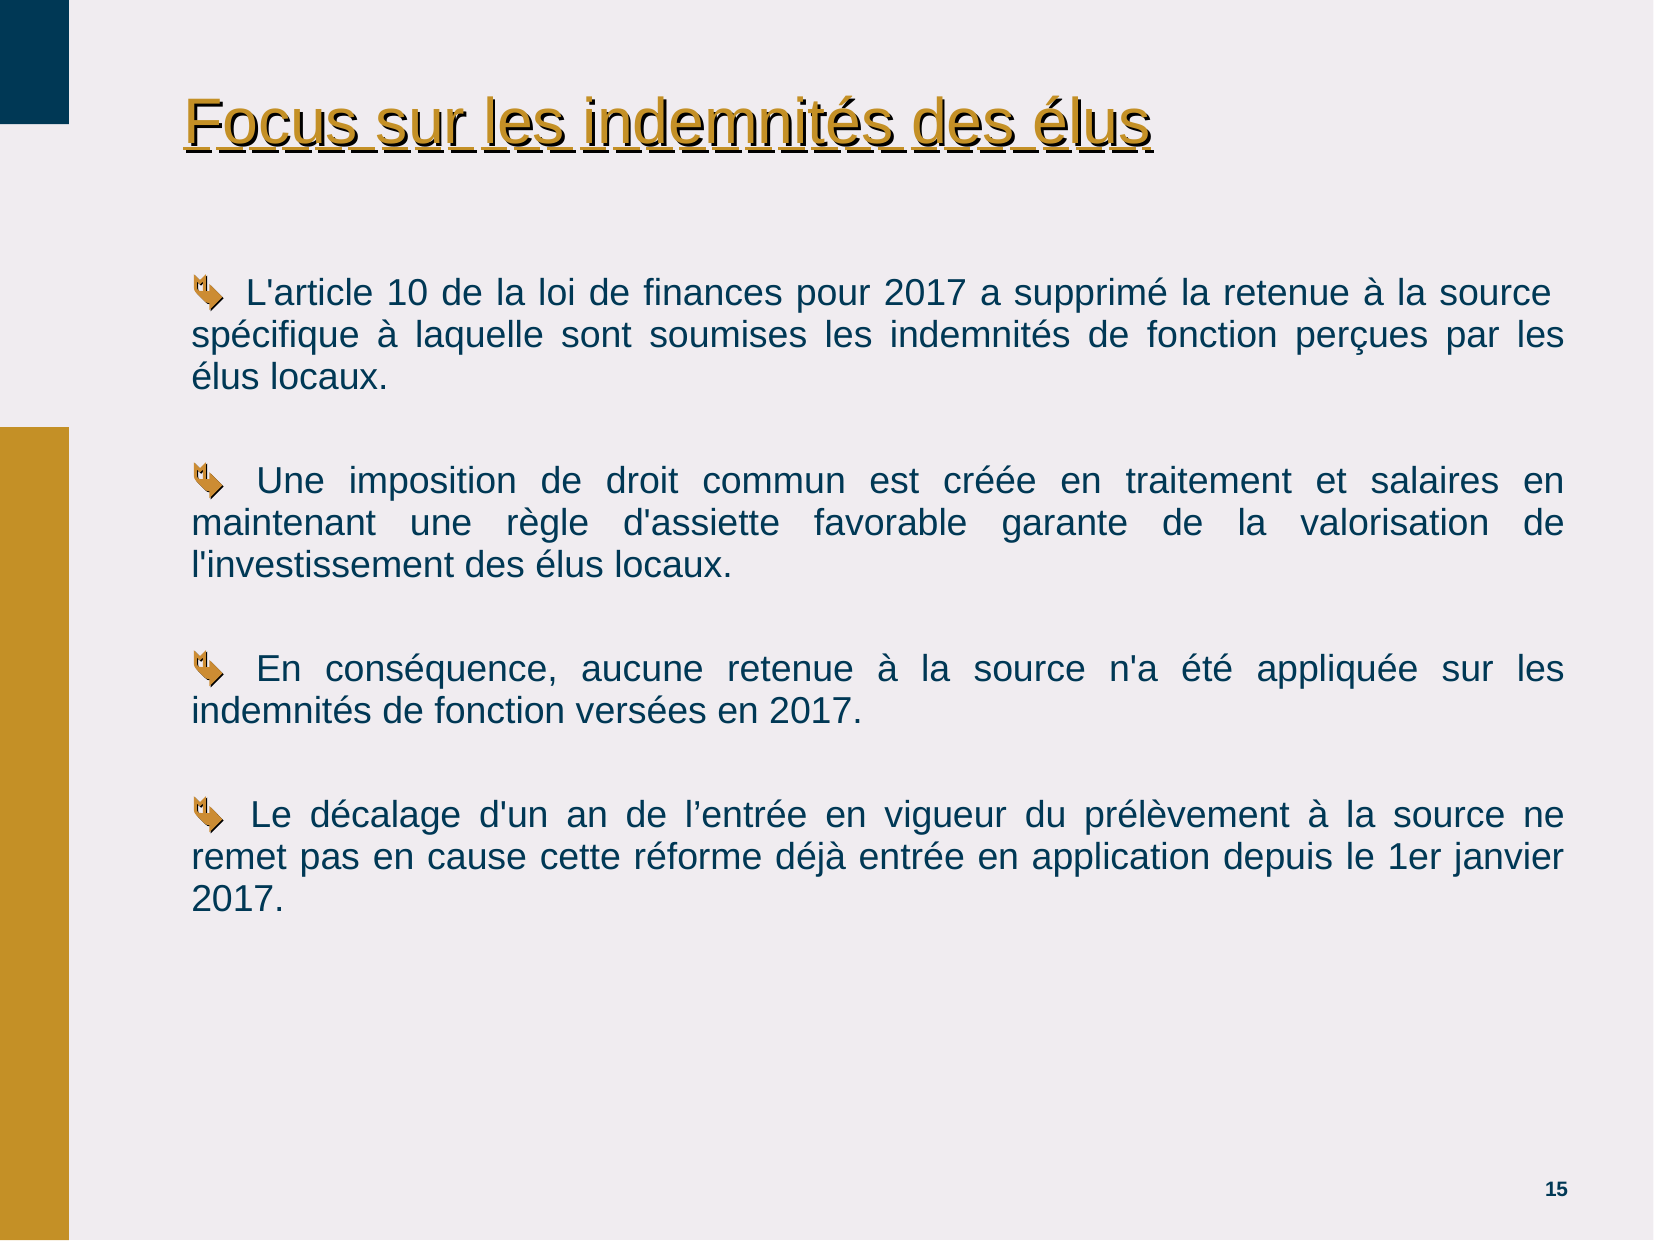

# Focus sur les indemnités des élus
 L'article 10 de la loi de finances pour 2017 a supprimé la retenue à la source spécifique à laquelle sont soumises les indemnités de fonction perçues par les élus locaux.
 Une imposition de droit commun est créée en traitement et salaires en maintenant une règle d'assiette favorable garante de la valorisation de l'investissement des élus locaux.
 En conséquence, aucune retenue à la source n'a été appliquée sur les indemnités de fonction versées en 2017.
 Le décalage d'un an de l’entrée en vigueur du prélèvement à la source ne remet pas en cause cette réforme déjà entrée en application depuis le 1er janvier 2017.